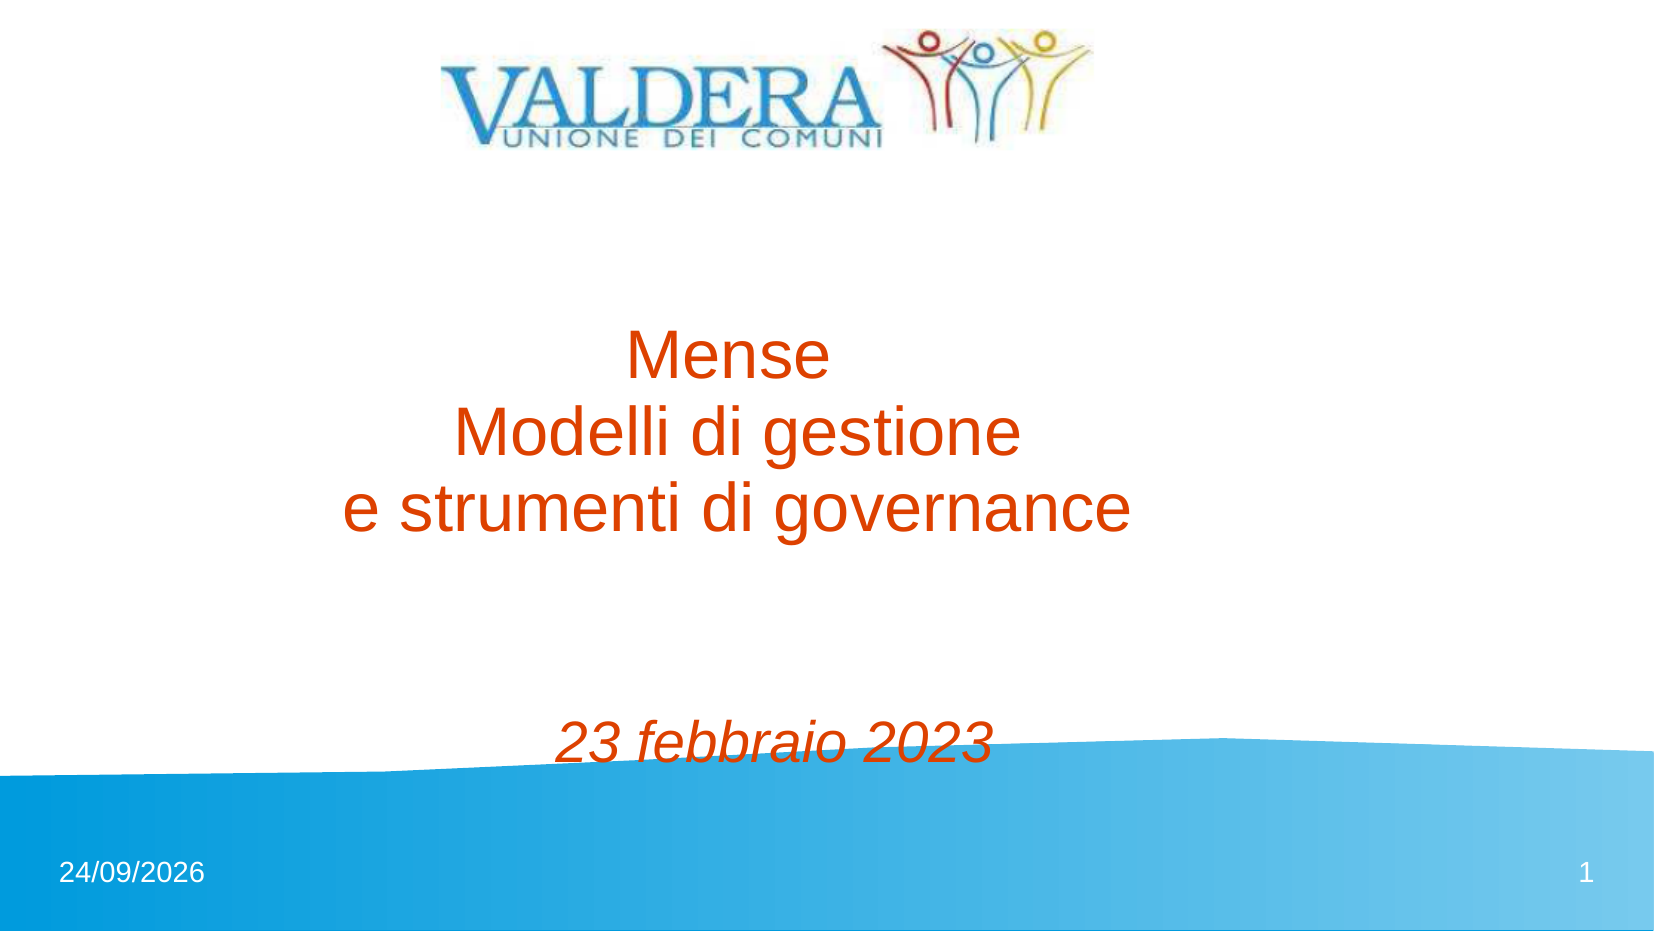

# Mense Modelli di gestione e strumenti di governance 23 febbraio 2023